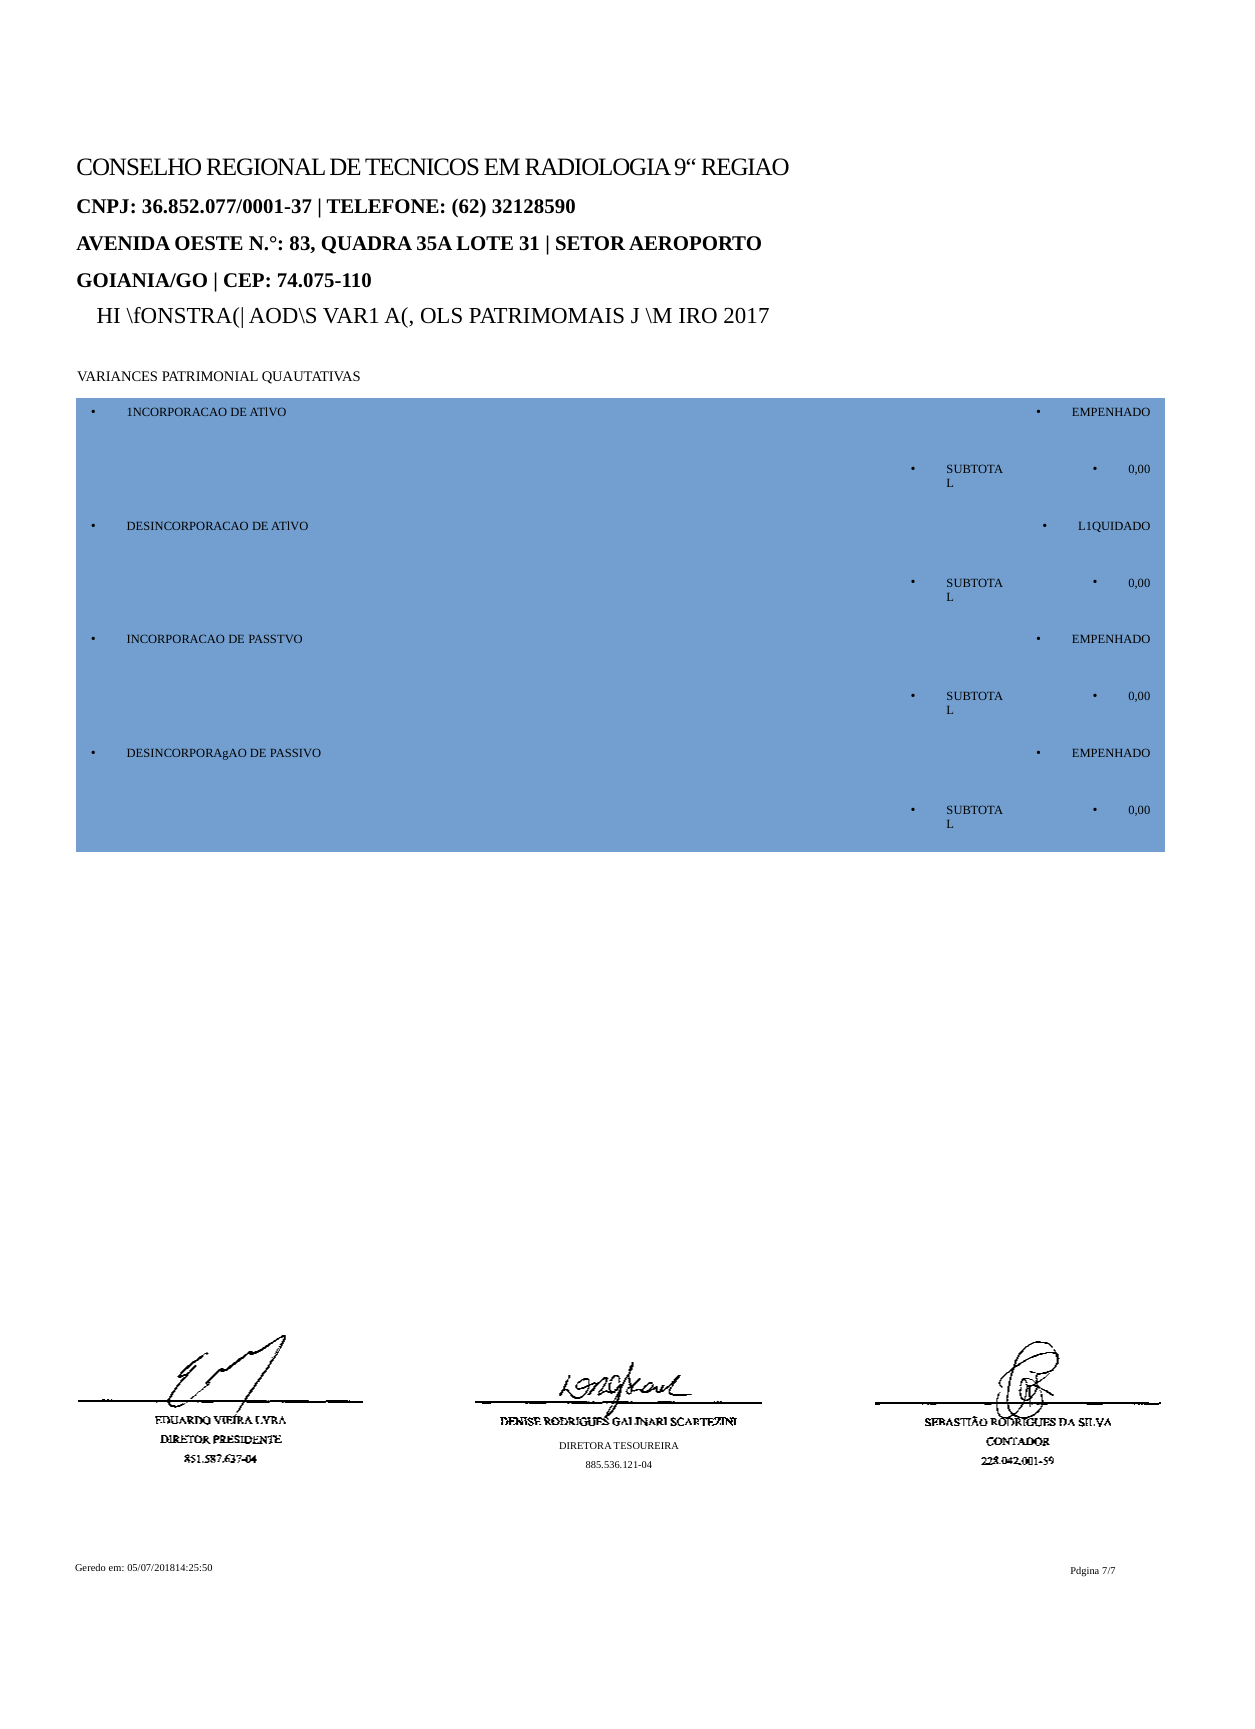

CONSELHO REGIONAL DE TECNICOS EM RADIOLOGIA 9“ REGIAO
CNPJ: 36.852.077/0001-37 | TELEFONE: (62) 32128590
AVENIDA OESTE N.°: 83, QUADRA 35A LOTE 31 | SETOR AEROPORTO
GOIANIA/GO | CEP: 74.075-110
HI \fONSTRA(| AOD\S VAR1 A(, OLS PATRIMOMAIS J \M IRO 2017
VARIANCES PATRIMONIAL QUAUTATIVAS
| 1NCORPORACAO DE ATlVO | | EMPENHADO |
| --- | --- | --- |
| | SUBTOTAL | 0,00 |
| DESINCORPORACAO DE ATlVO | | L1QUIDADO |
| | SUBTOTAL | 0,00 |
| INCORPORACAO DE PASSTVO | | EMPENHADO |
| | SUBTOTAL | 0,00 |
| DESINCORPORAgAO DE PASSIVO | | EMPENHADO |
| | SUBTOTAL | 0,00 |
DIRETORA TESOUREIRA 885.536.121-04
Geredo em: 05/07/201814:25:50
Pdgina 7/7